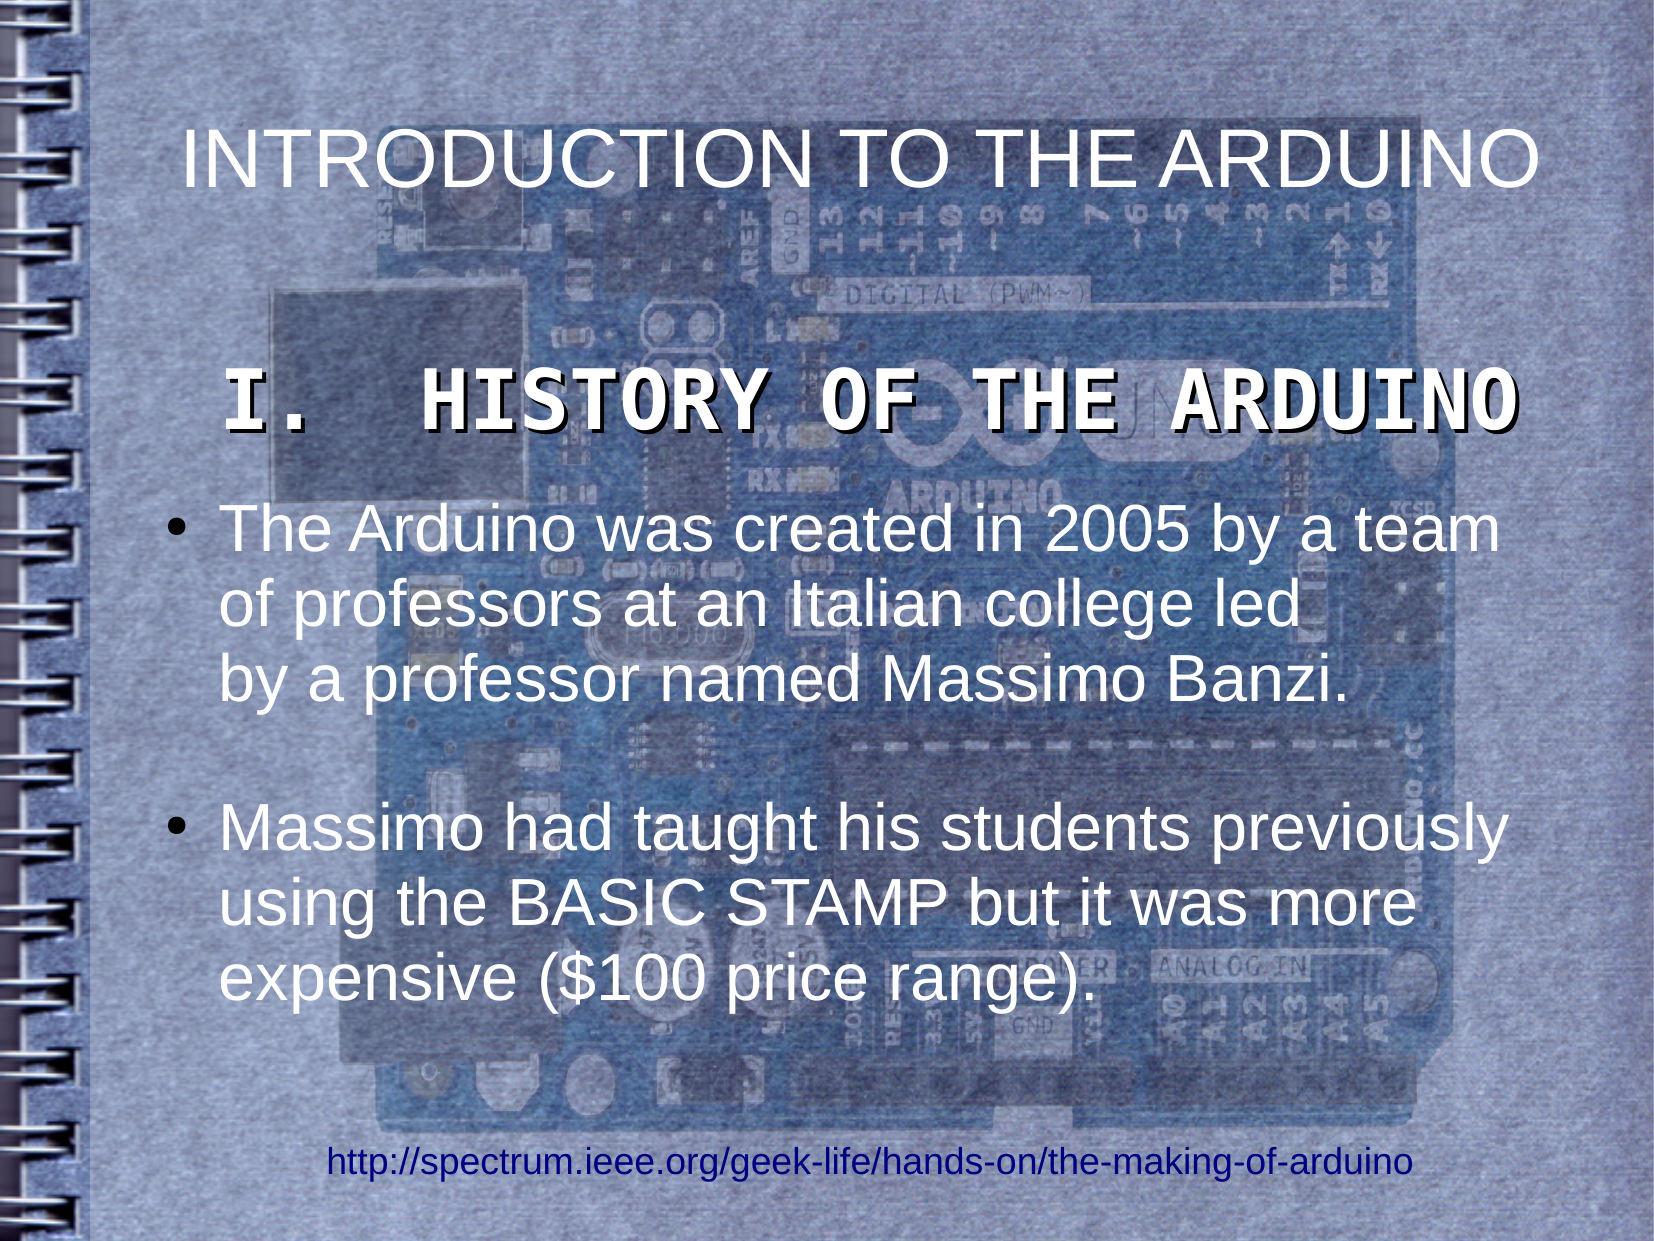

INTRODUCTION TO THE ARDUINO
I. HISTORY OF THE ARDUINO
 The Arduino was created in 2005 by a team
 of professors at an Italian college led
 by a professor named Massimo Banzi.
 Massimo had taught his students previously
 using the BASIC STAMP but it was more
 expensive ($100 price range).
http://spectrum.ieee.org/geek-life/hands-on/the-making-of-arduino